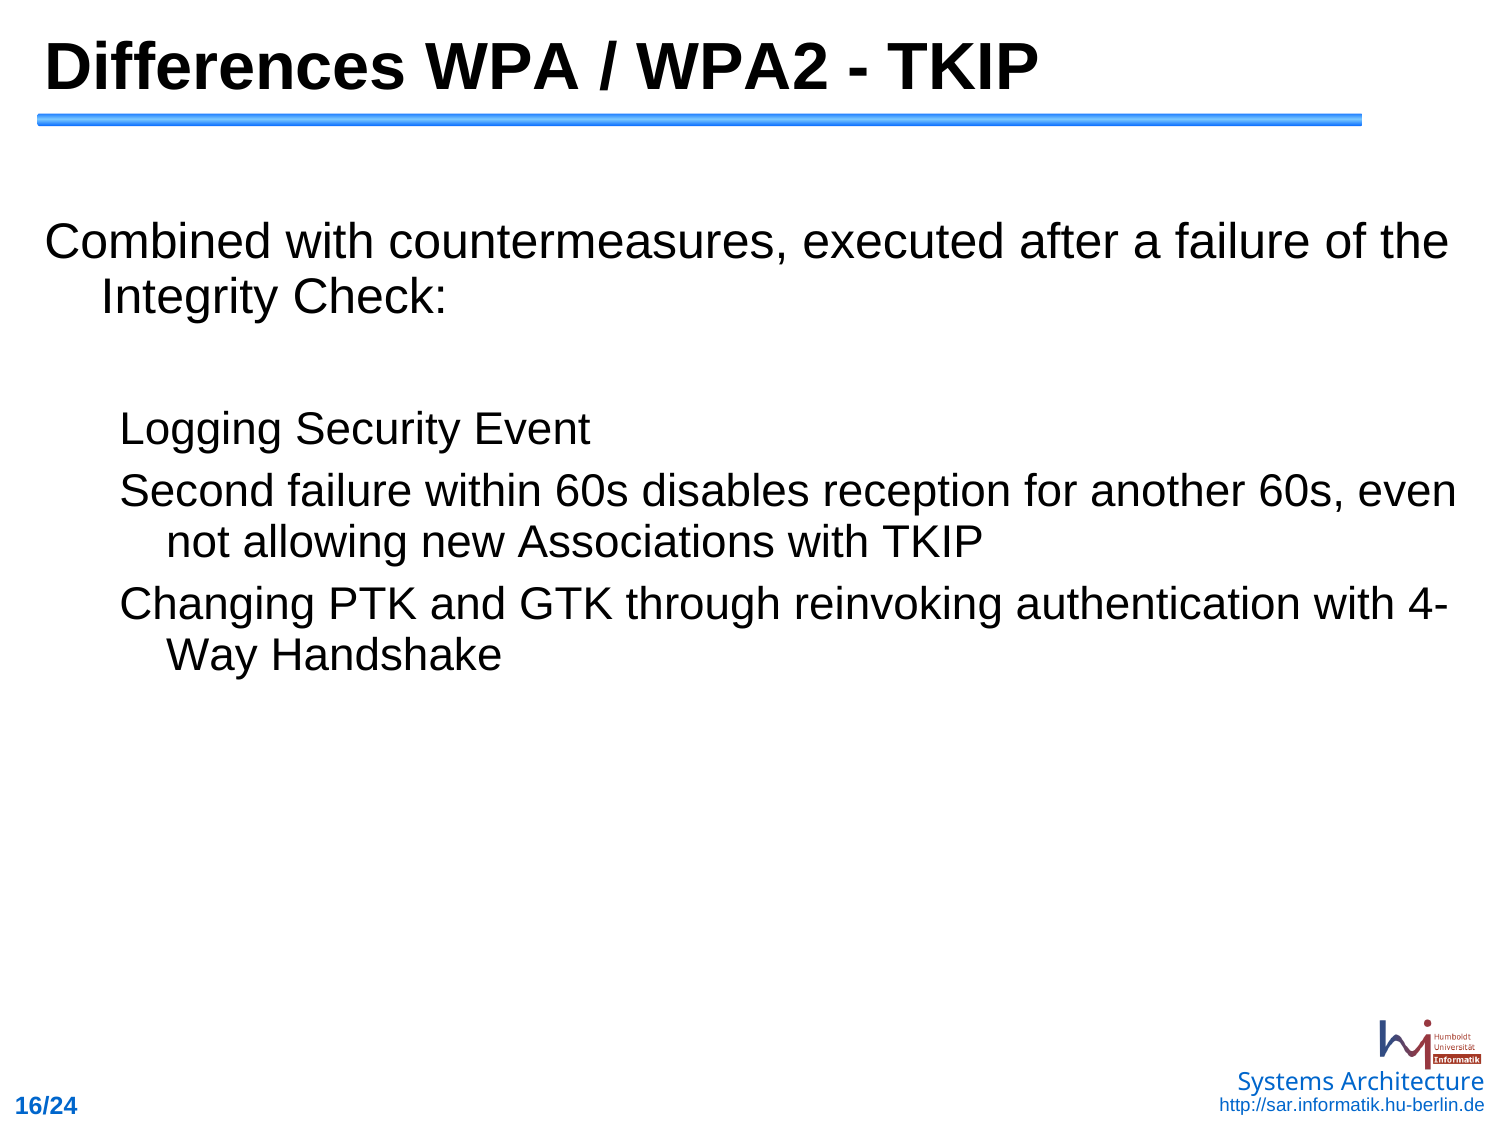

# Differences WPA / WPA2 - TKIP
Combined with countermeasures, executed after a failure of the Integrity Check:
Logging Security Event
Second failure within 60s disables reception for another 60s, even not allowing new Associations with TKIP
Changing PTK and GTK through reinvoking authentication with 4-Way Handshake